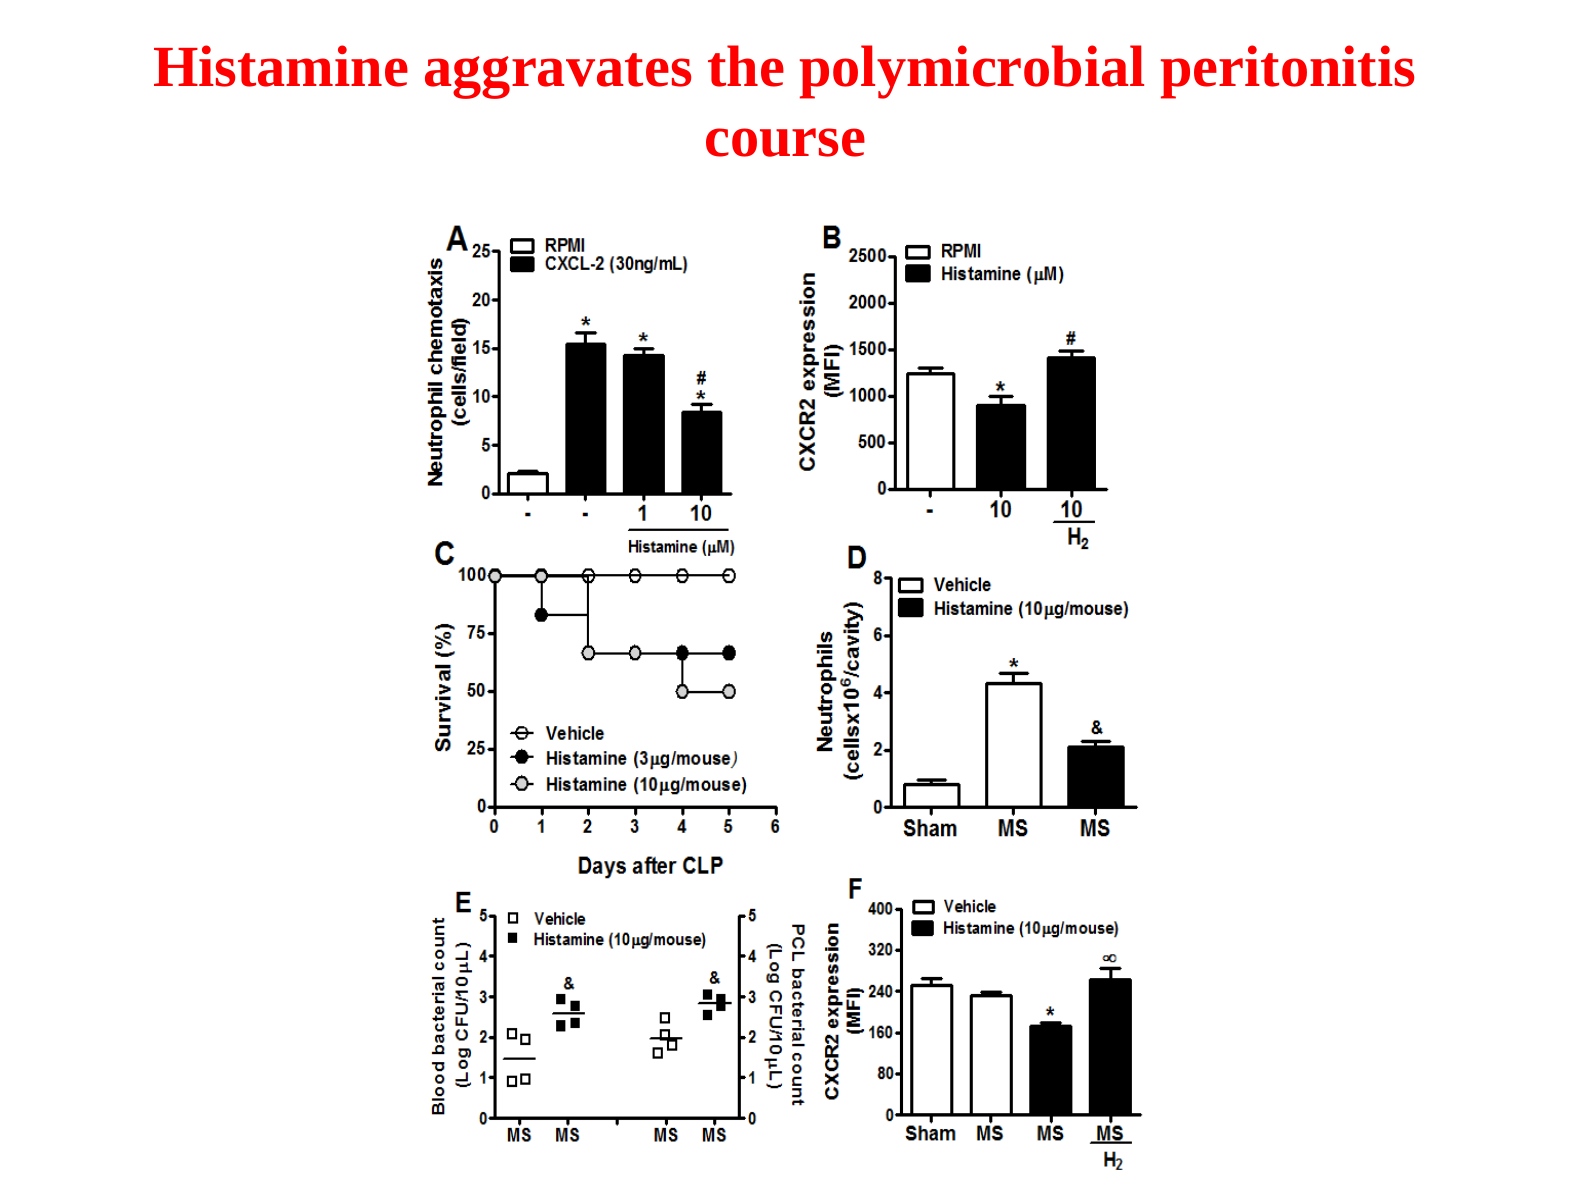

# Histamine aggravates the polymicrobial peritonitis course